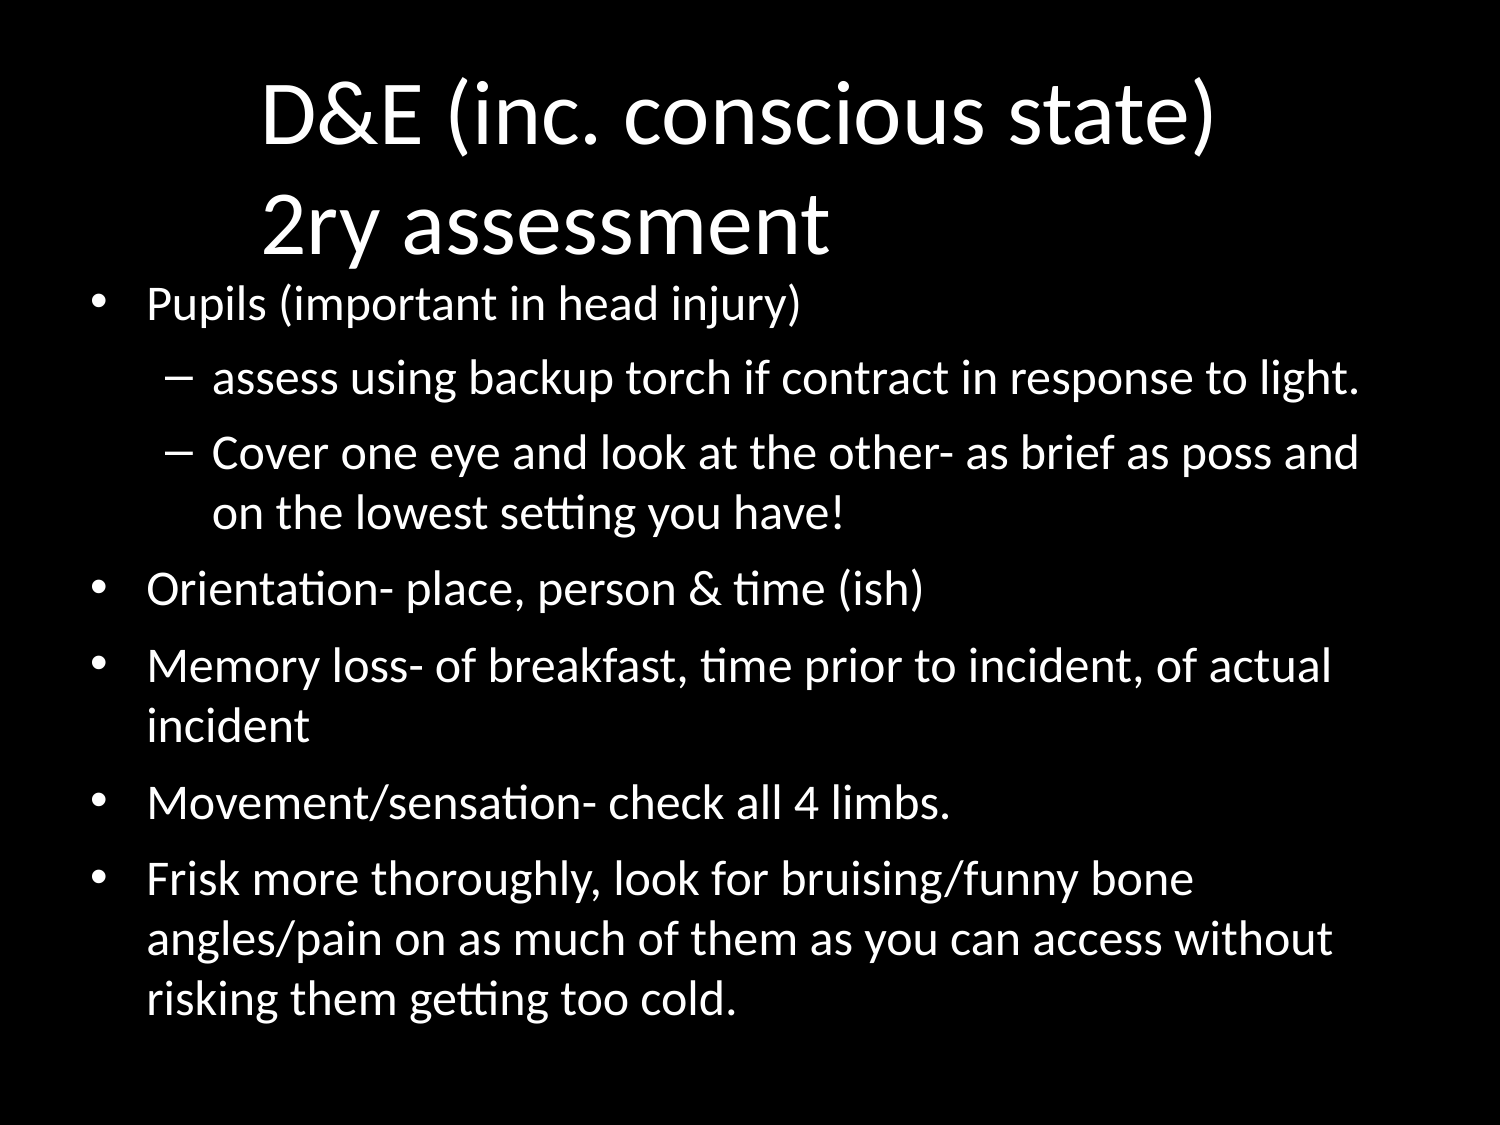

# D&E (inc. conscious state) 2ry assessment
Pupils (important in head injury)
assess using backup torch if contract in response to light.
Cover one eye and look at the other- as brief as poss and on the lowest setting you have!
Orientation- place, person & time (ish)
Memory loss- of breakfast, time prior to incident, of actual incident
Movement/sensation- check all 4 limbs.
Frisk more thoroughly, look for bruising/funny bone angles/pain on as much of them as you can access without risking them getting too cold.